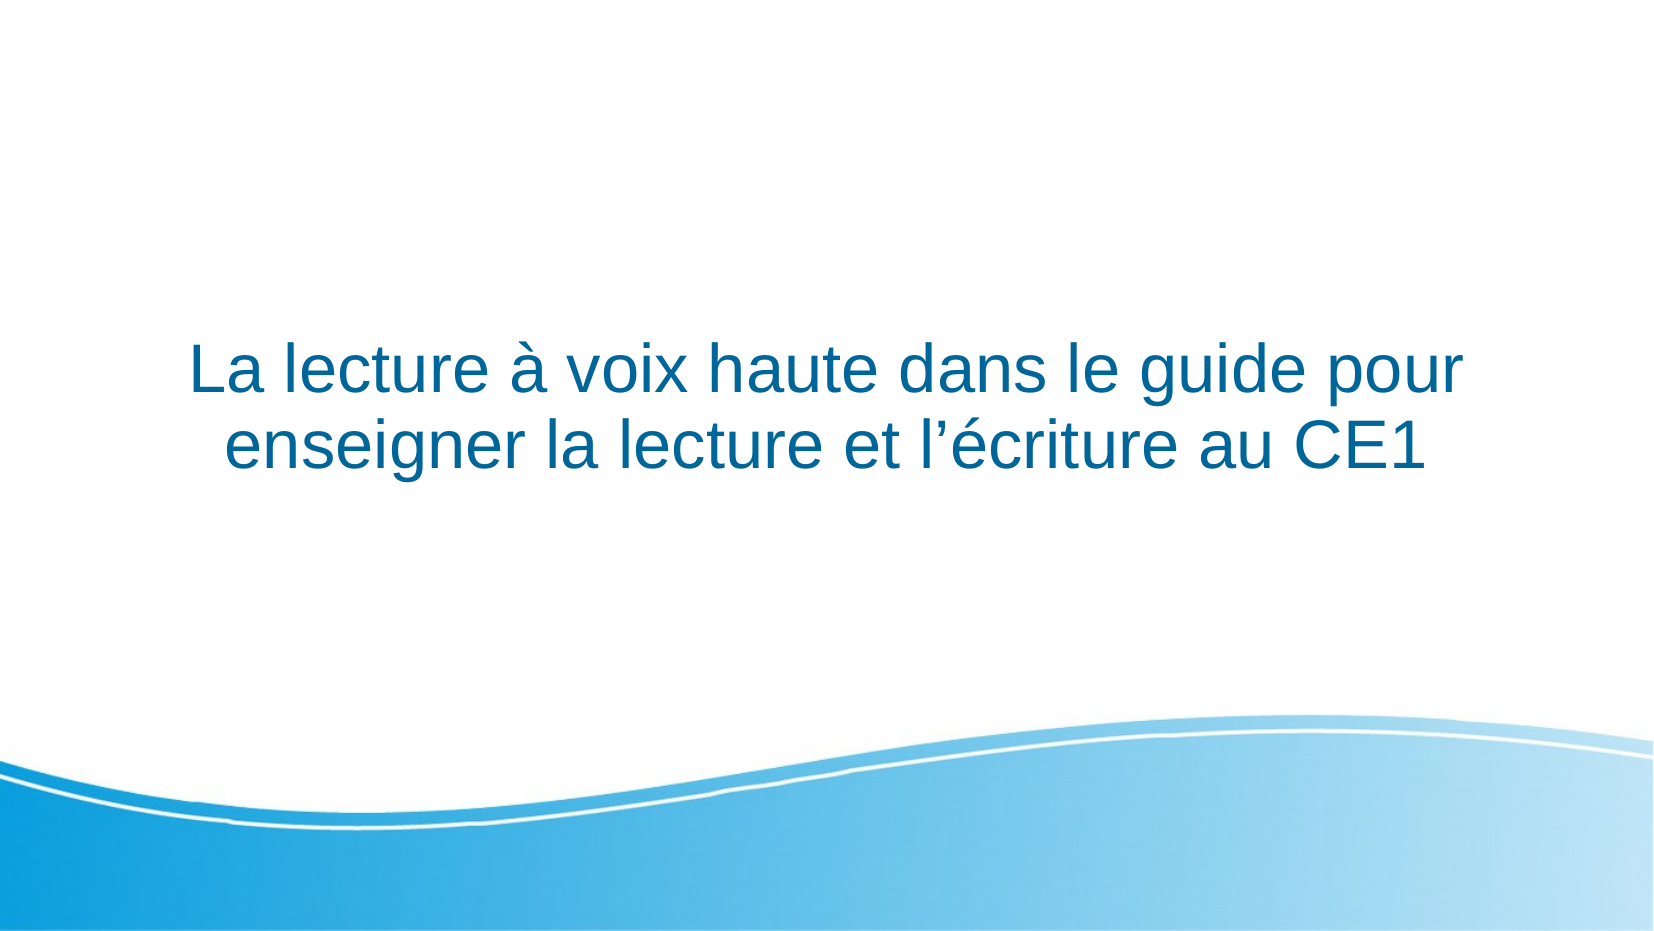

# La lecture à voix haute dans le guide pour enseigner la lecture et l’écriture au CE1